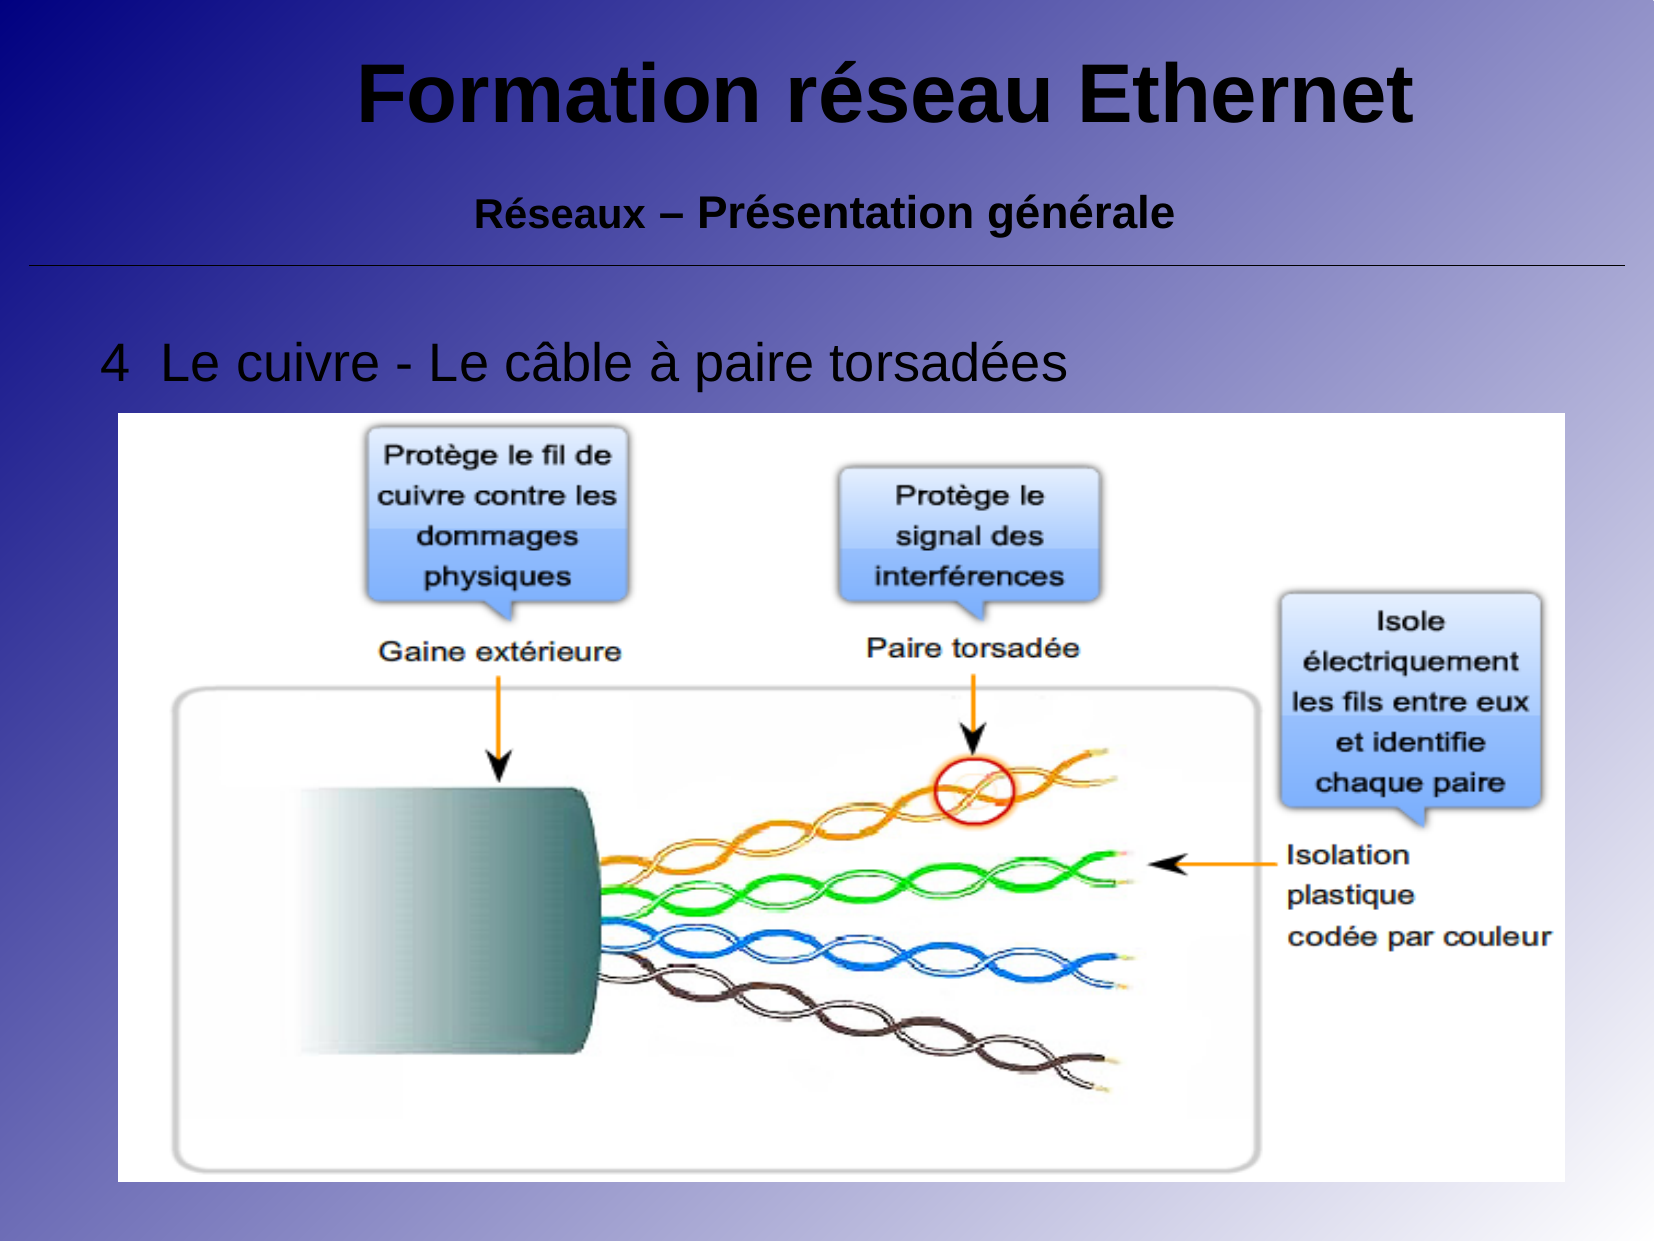

Formation réseau Ethernet
Réseaux – Présentation générale
4 Le cuivre - Le câble à paire torsadées